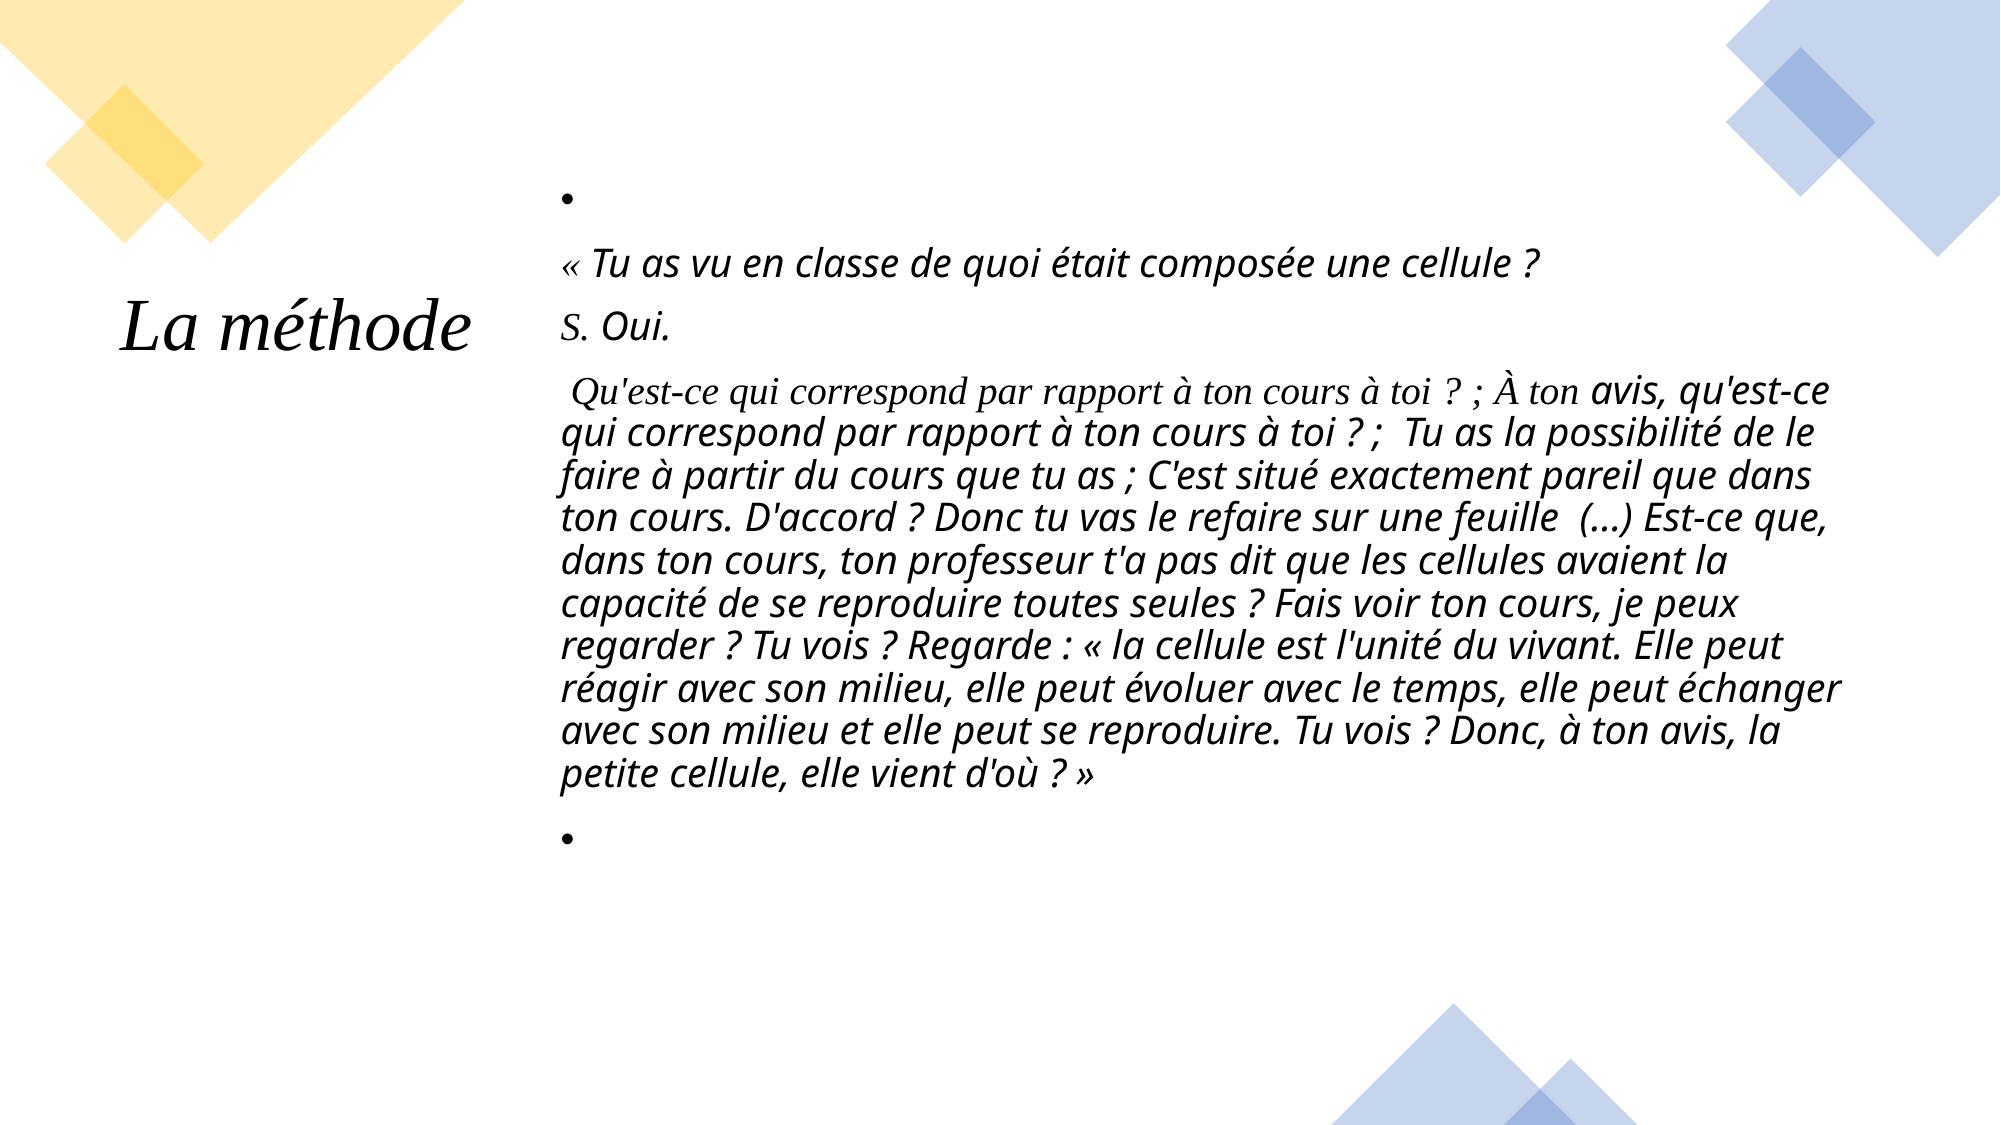

« Tu as vu en classe de quoi était composée une cellule ?
S. Oui.
 Qu'est-ce qui correspond par rapport à ton cours à toi ? ; À ton avis, qu'est-ce qui correspond par rapport à ton cours à toi ? ; Tu as la possibilité de le faire à partir du cours que tu as ; C'est situé exactement pareil que dans ton cours. D'accord ? Donc tu vas le refaire sur une feuille  (…) Est-ce que, dans ton cours, ton professeur t'a pas dit que les cellules avaient la capacité de se reproduire toutes seules ? Fais voir ton cours, je peux regarder ? Tu vois ? Regarde : « la cellule est l'unité du vivant. Elle peut réagir avec son milieu, elle peut évoluer avec le temps, elle peut échanger avec son milieu et elle peut se reproduire. Tu vois ? Donc, à ton avis, la petite cellule, elle vient d'où ? »
# La méthode